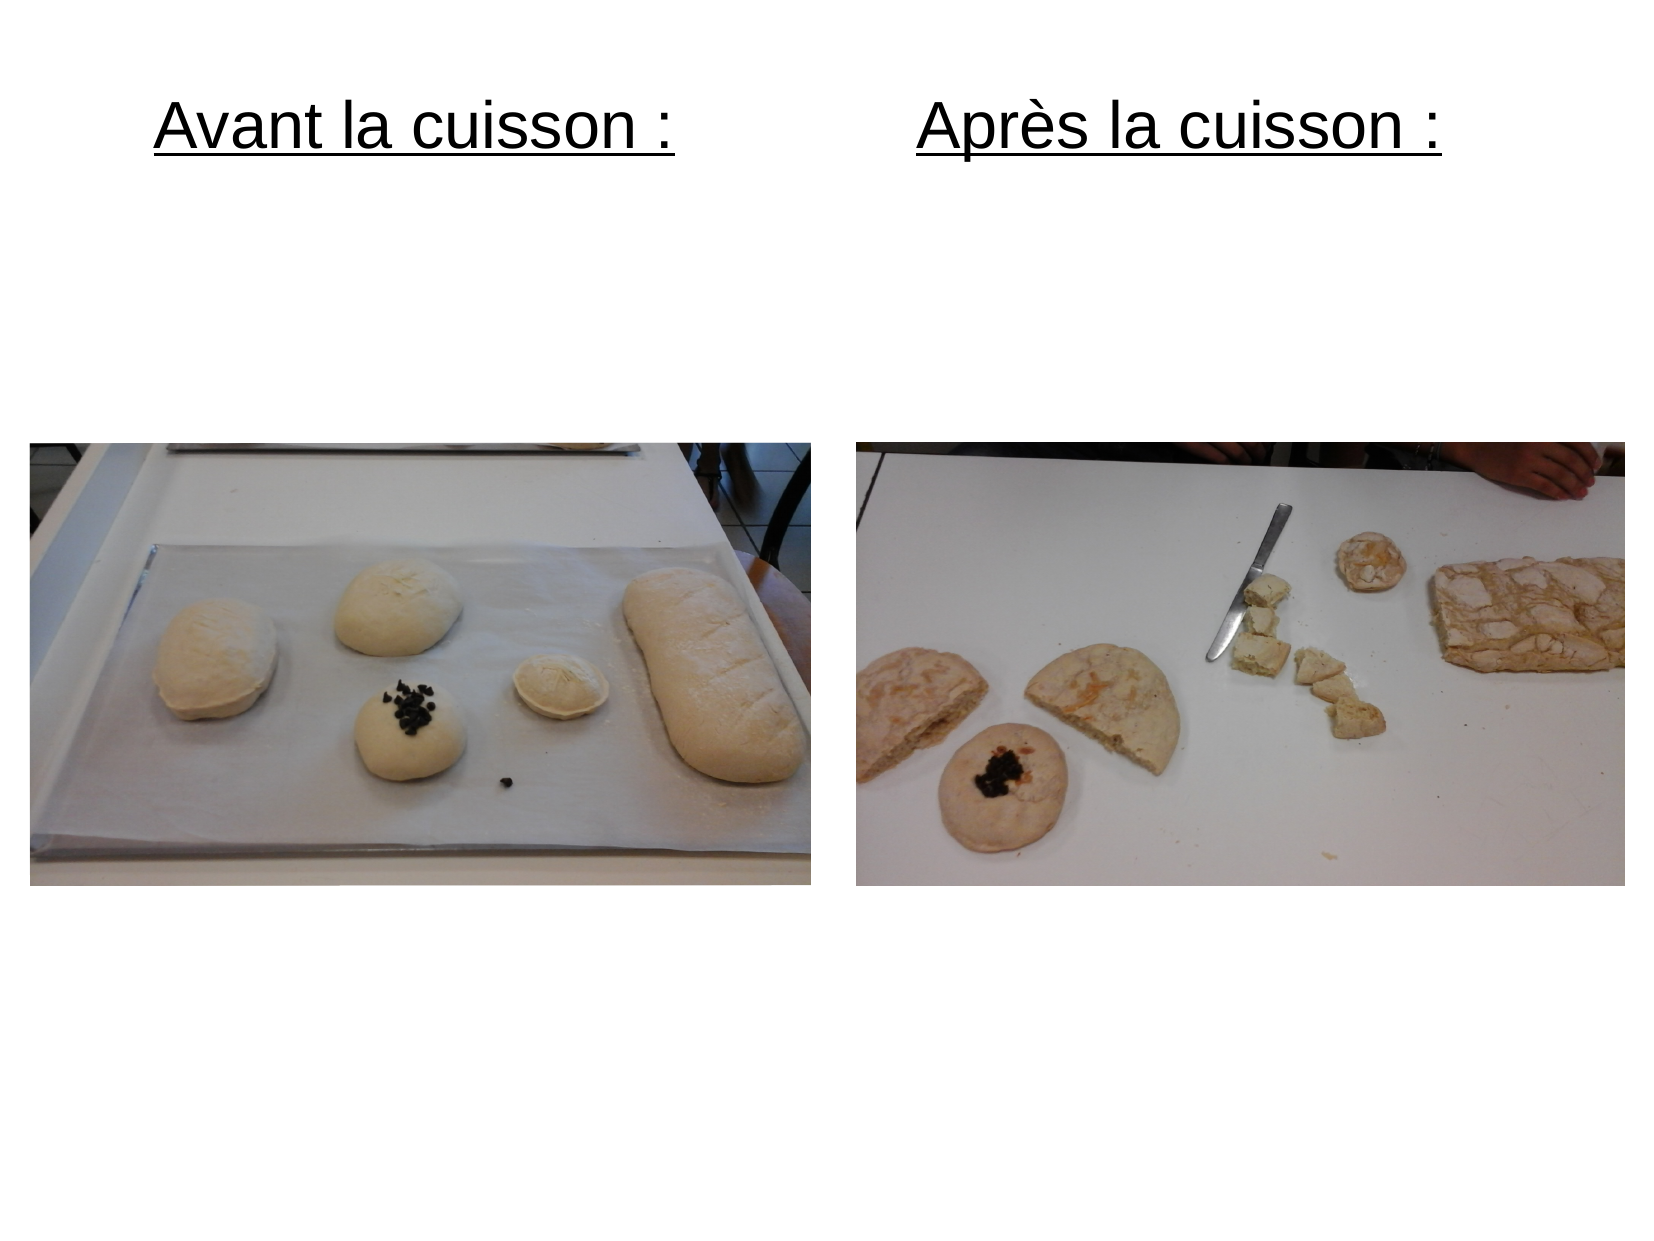

# Avant la cuisson :
Après la cuisson :